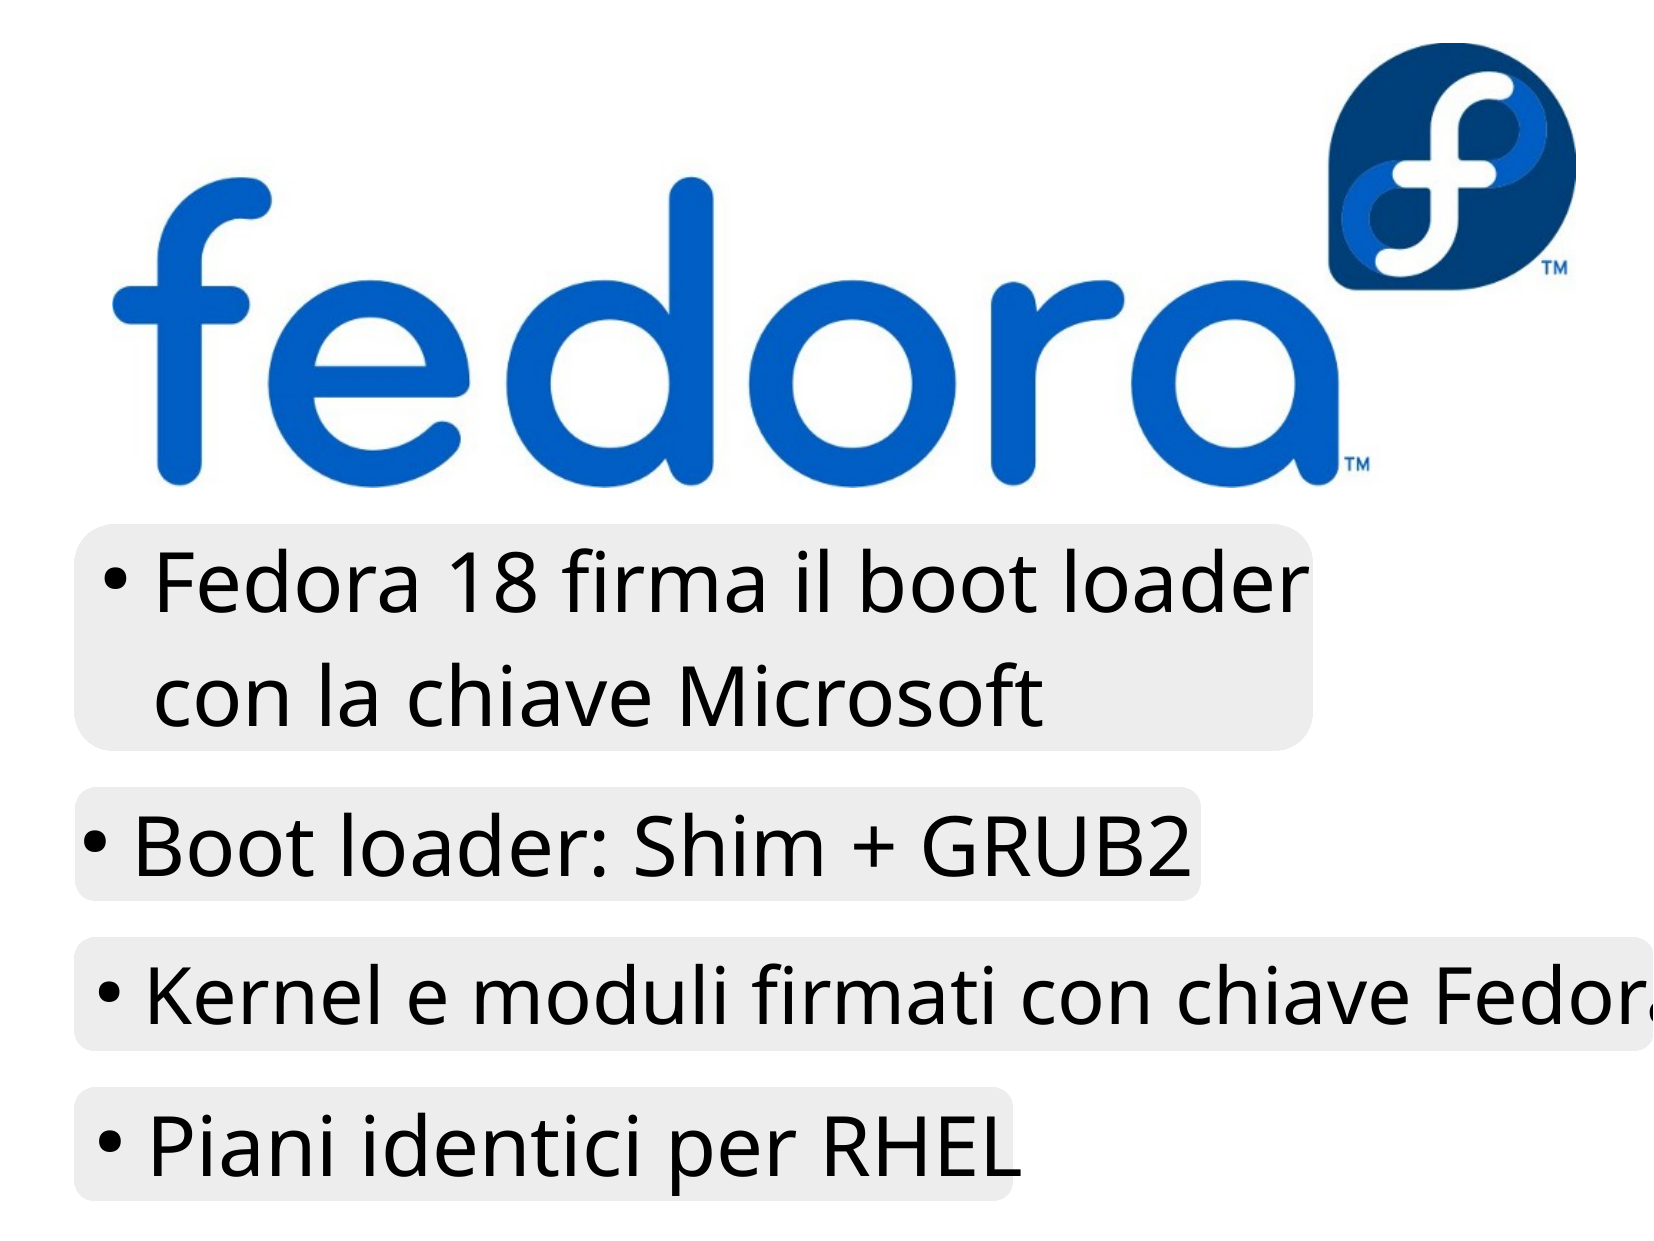

Fedora 18 firma il boot loader
 con la chiave Microsoft
 Boot loader: Shim + GRUB2
 Kernel e moduli firmati con chiave Fedora
 Piani identici per RHEL